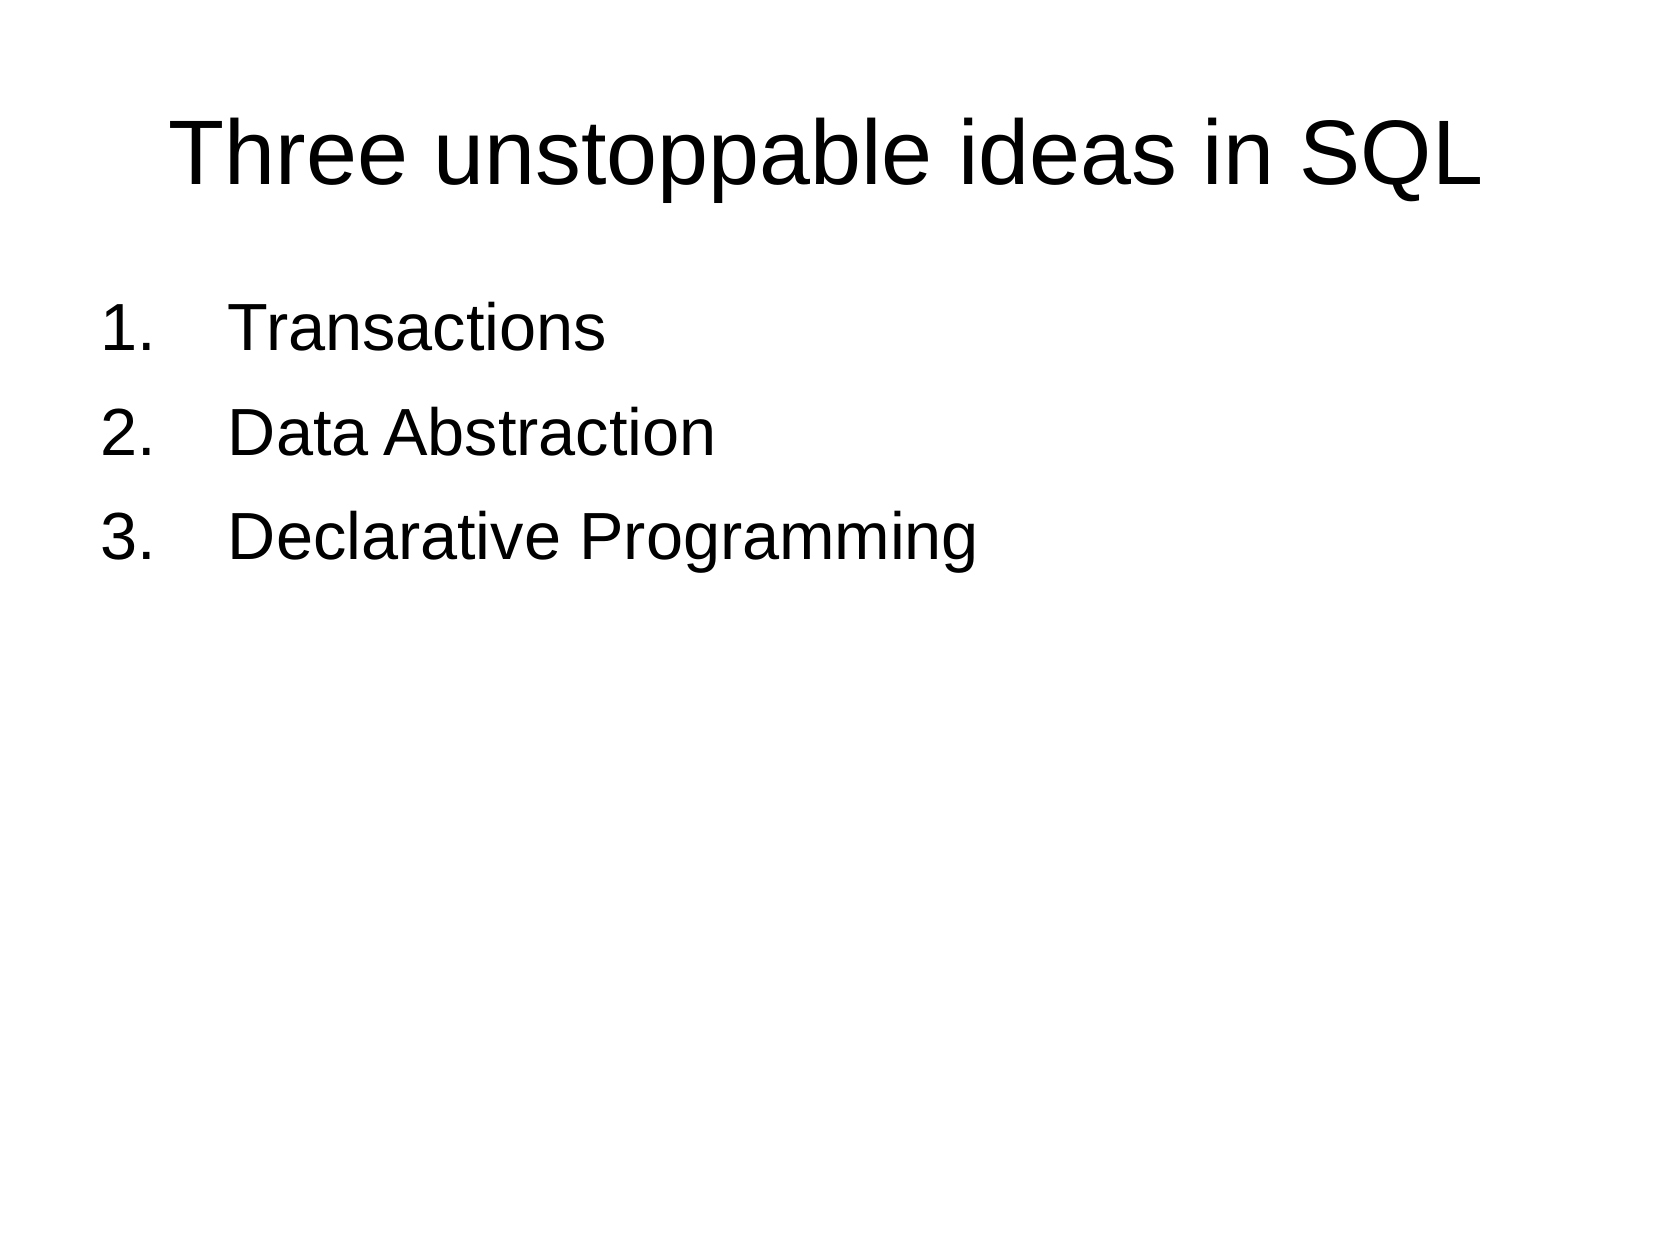

# Three unstoppable ideas in SQL
Transactions
Data Abstraction
Declarative Programming